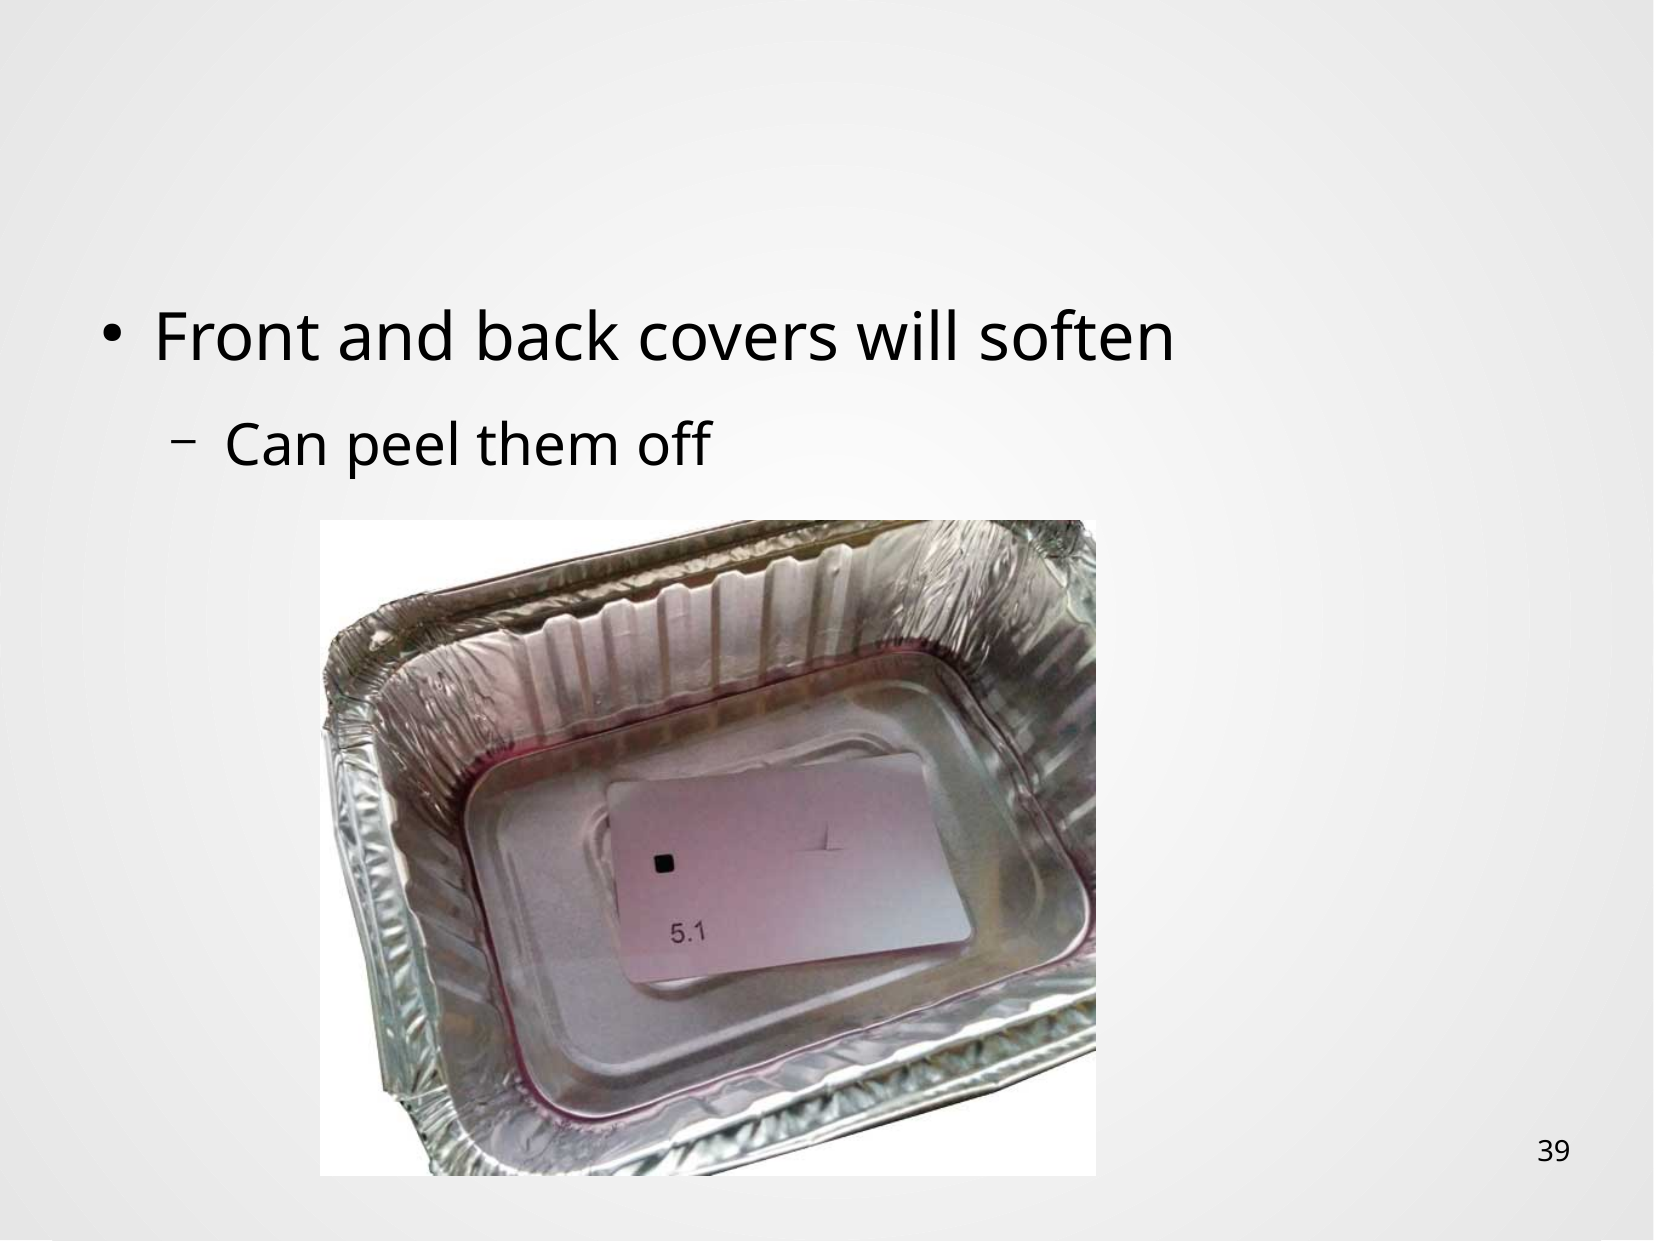

#
Front and back covers will soften
Can peel them off
39